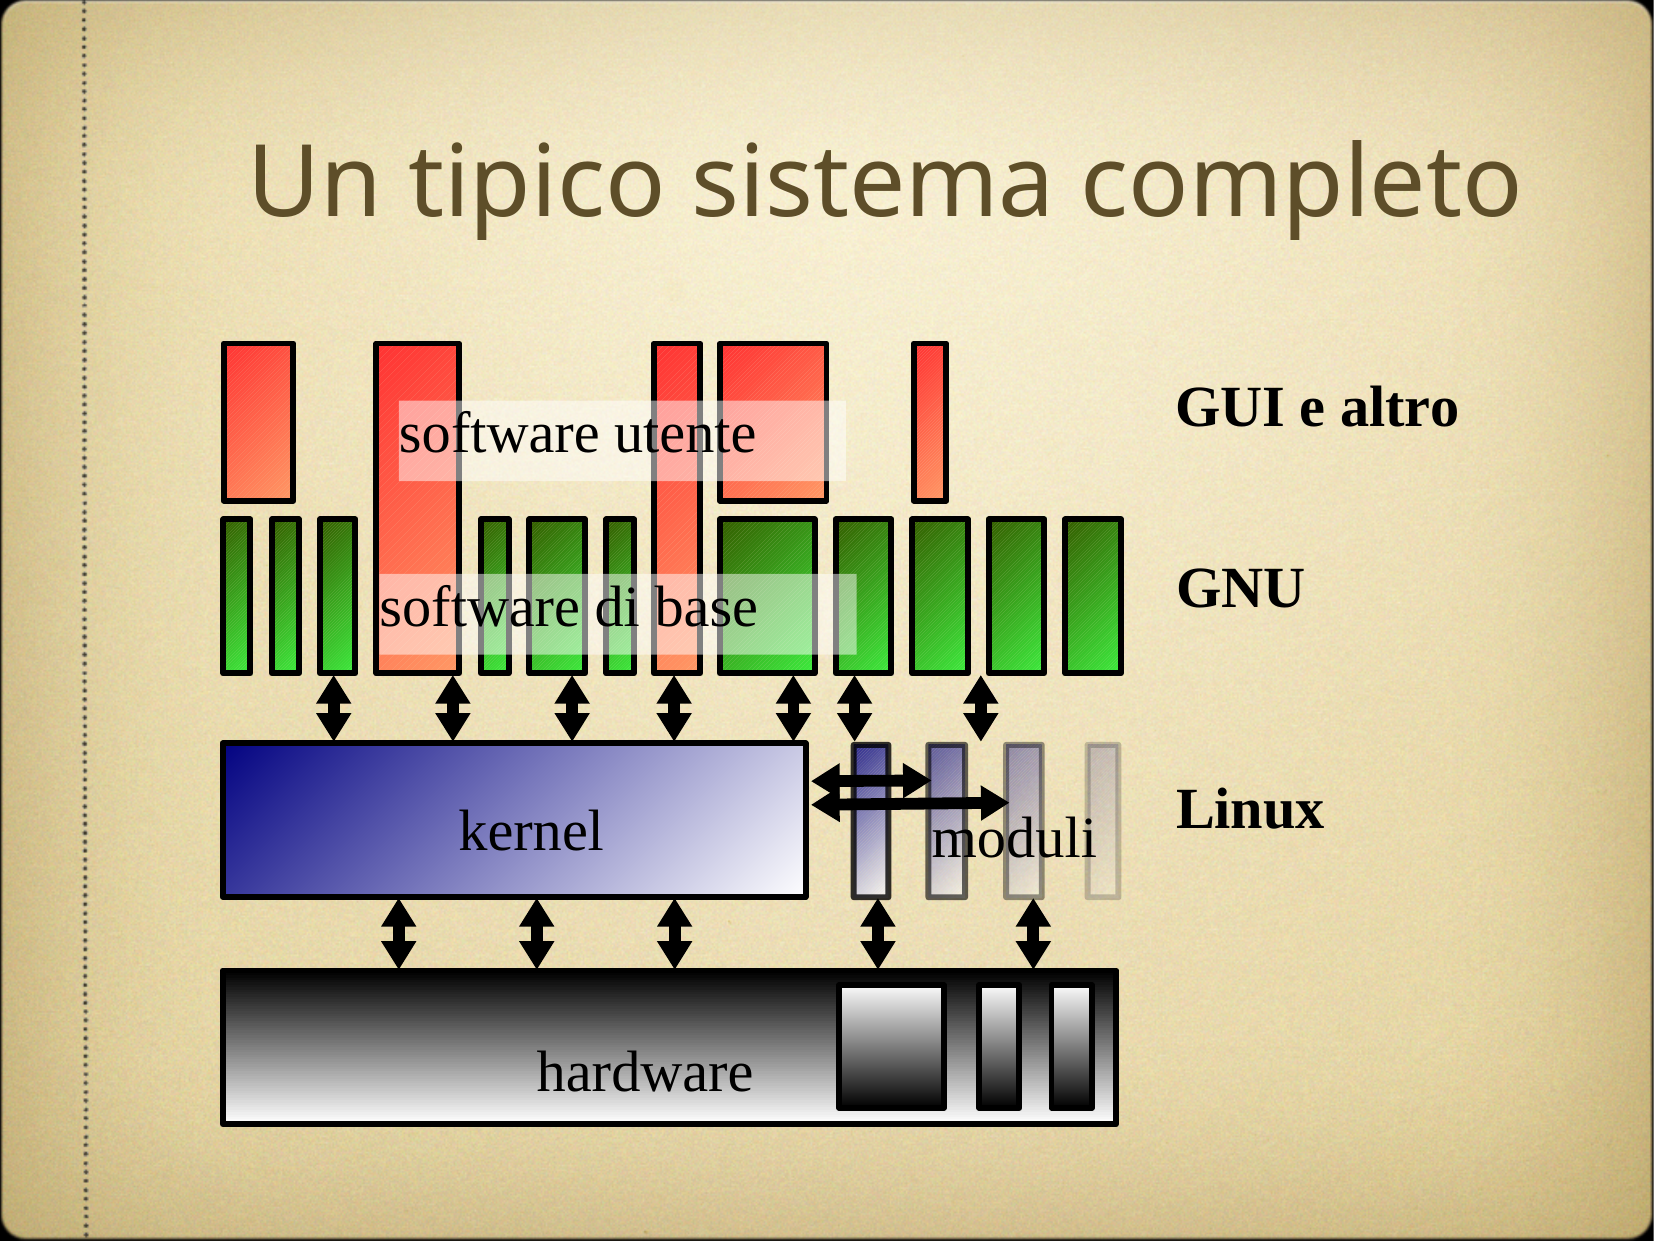

# Un tipico sistema completo
GUI e altro
software utente
GNU
software di base
Linux
kernel
moduli
hardware